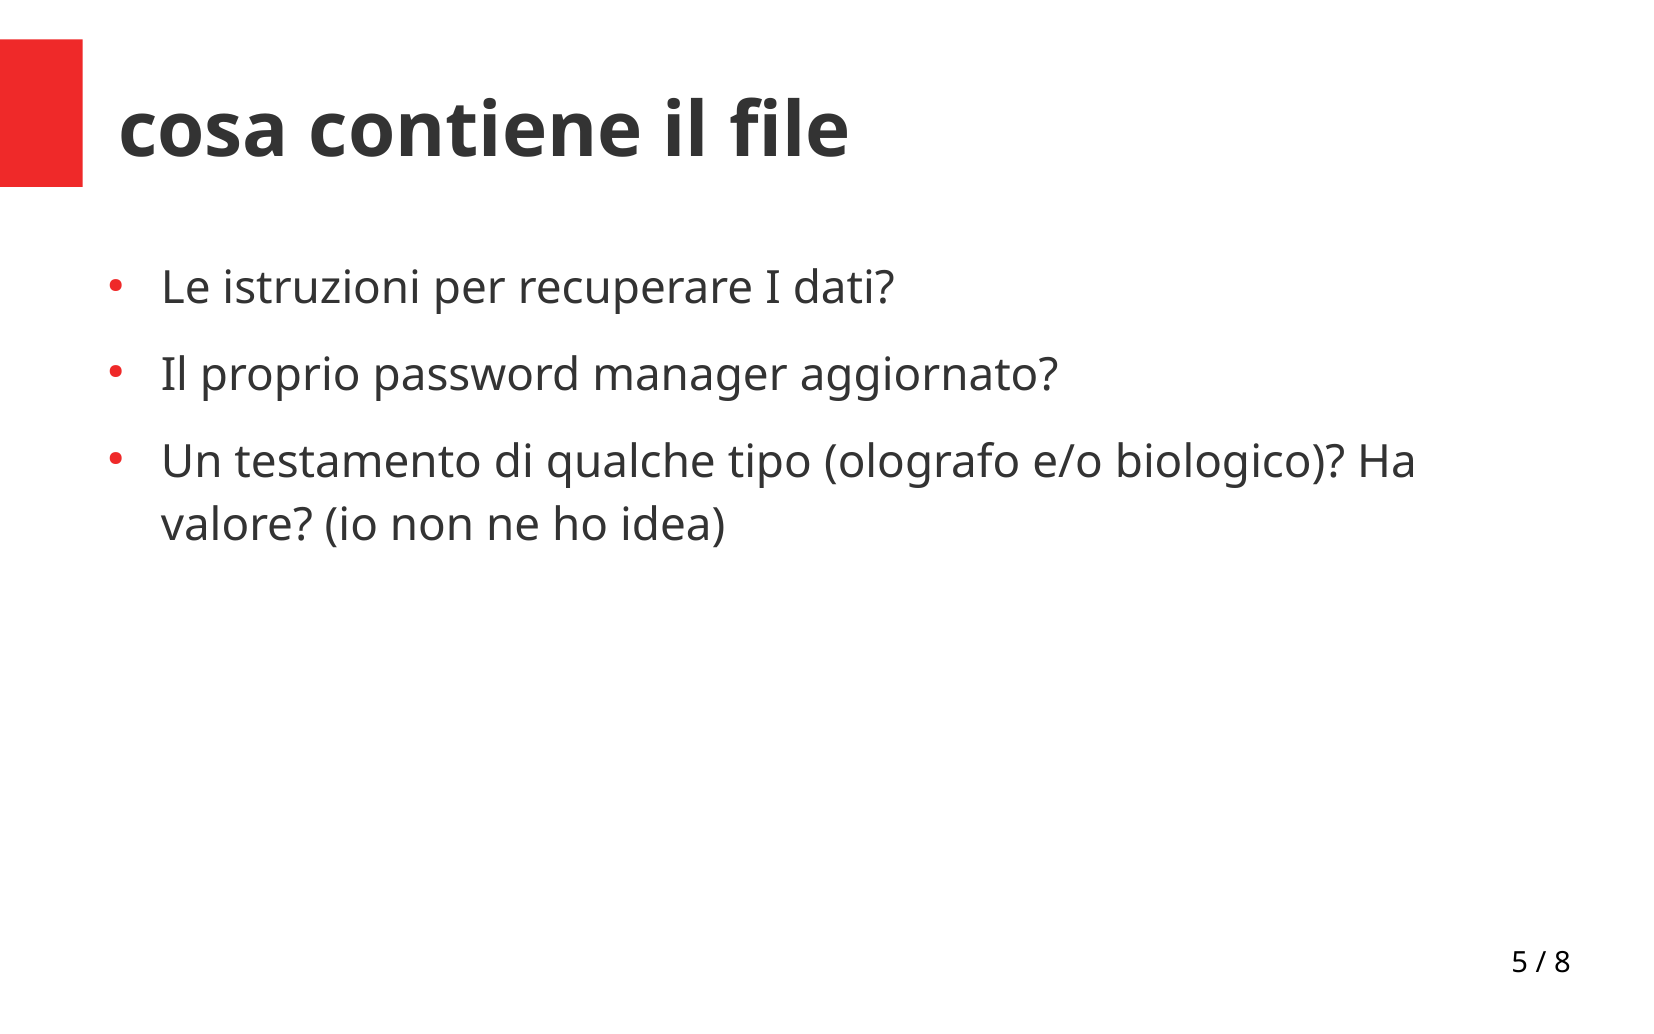

# cosa contiene il file
Le istruzioni per recuperare I dati?
Il proprio password manager aggiornato?
Un testamento di qualche tipo (olografo e/o biologico)? Ha valore? (io non ne ho idea)
5